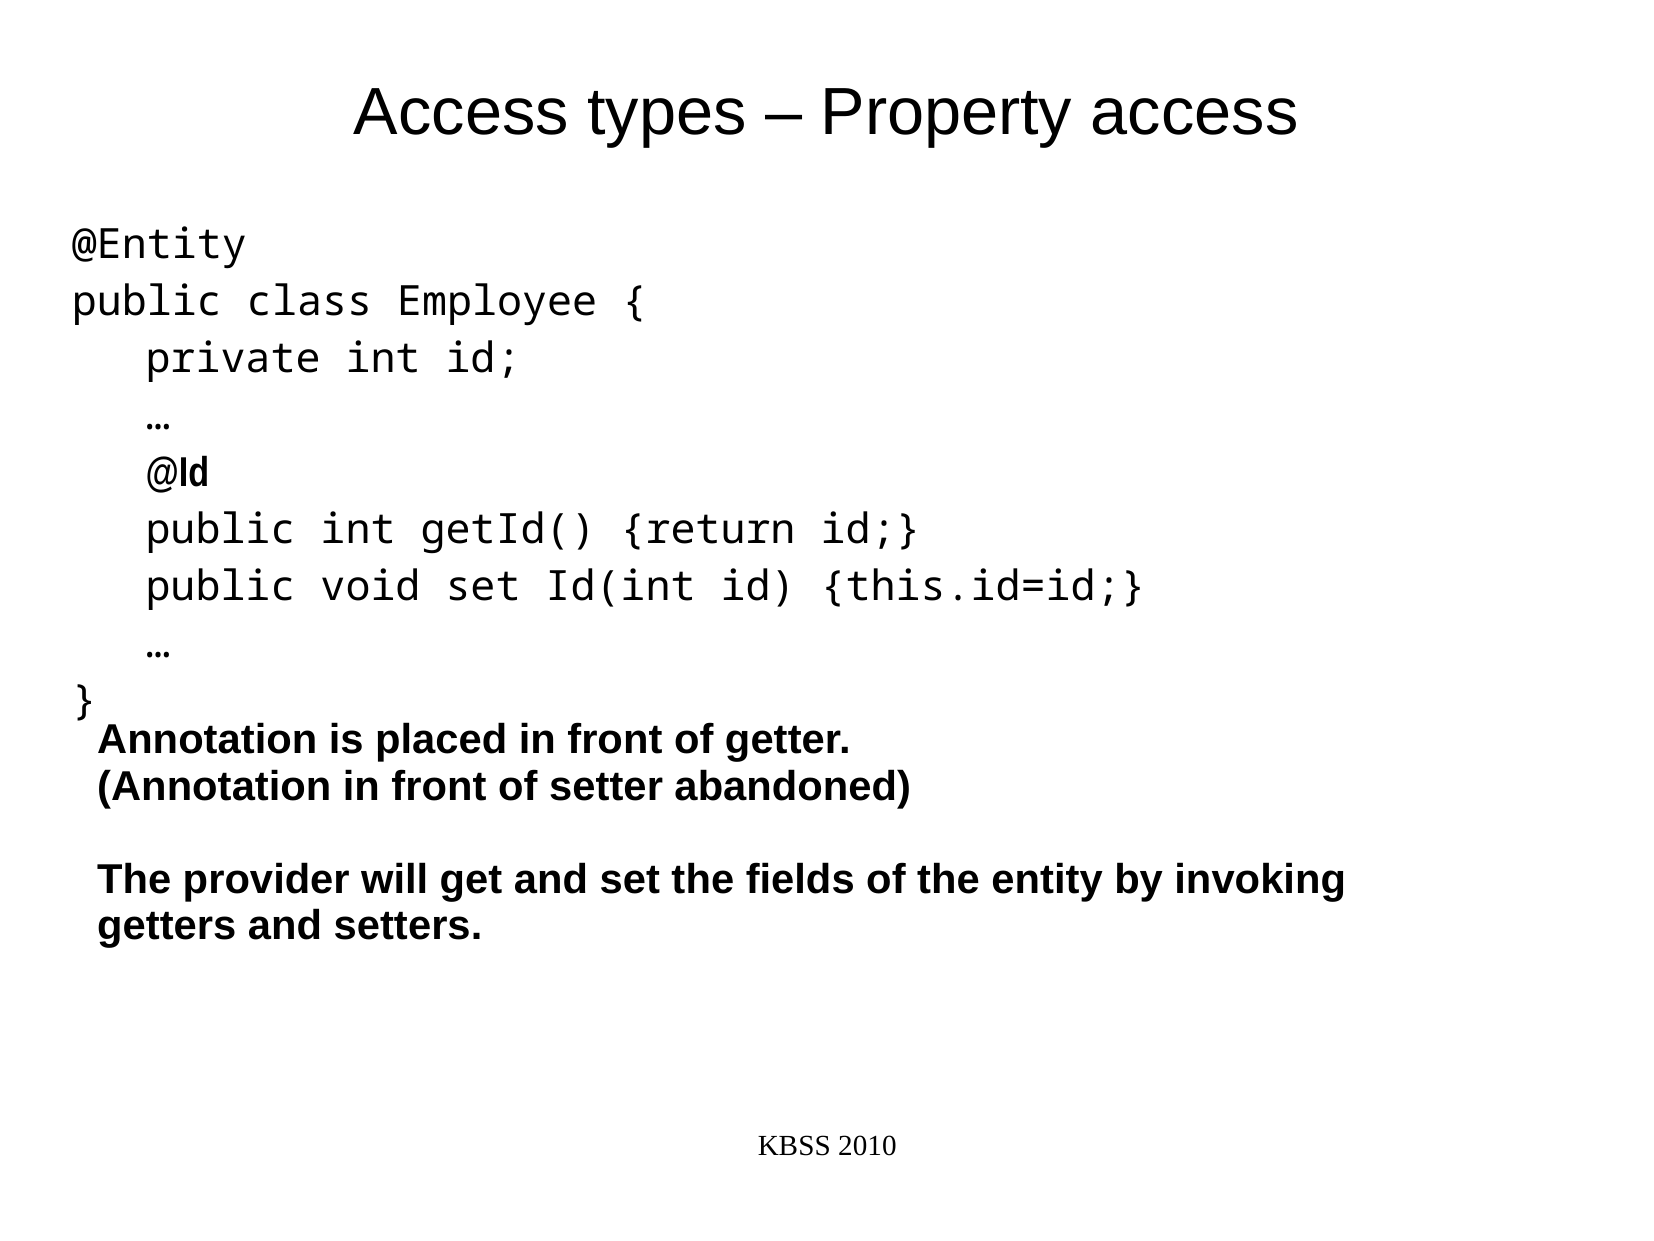

# Access types – Property access
@Entity
public class Employee {
	private int id;
	…
	@Id
	public int getId() {return id;}
	public void set Id(int id) {this.id=id;}
	…
}
Annotation is placed in front of getter.
(Annotation in front of setter abandoned)
The provider will get and set the fields of the entity by invoking
getters and setters.
KBSS 2010